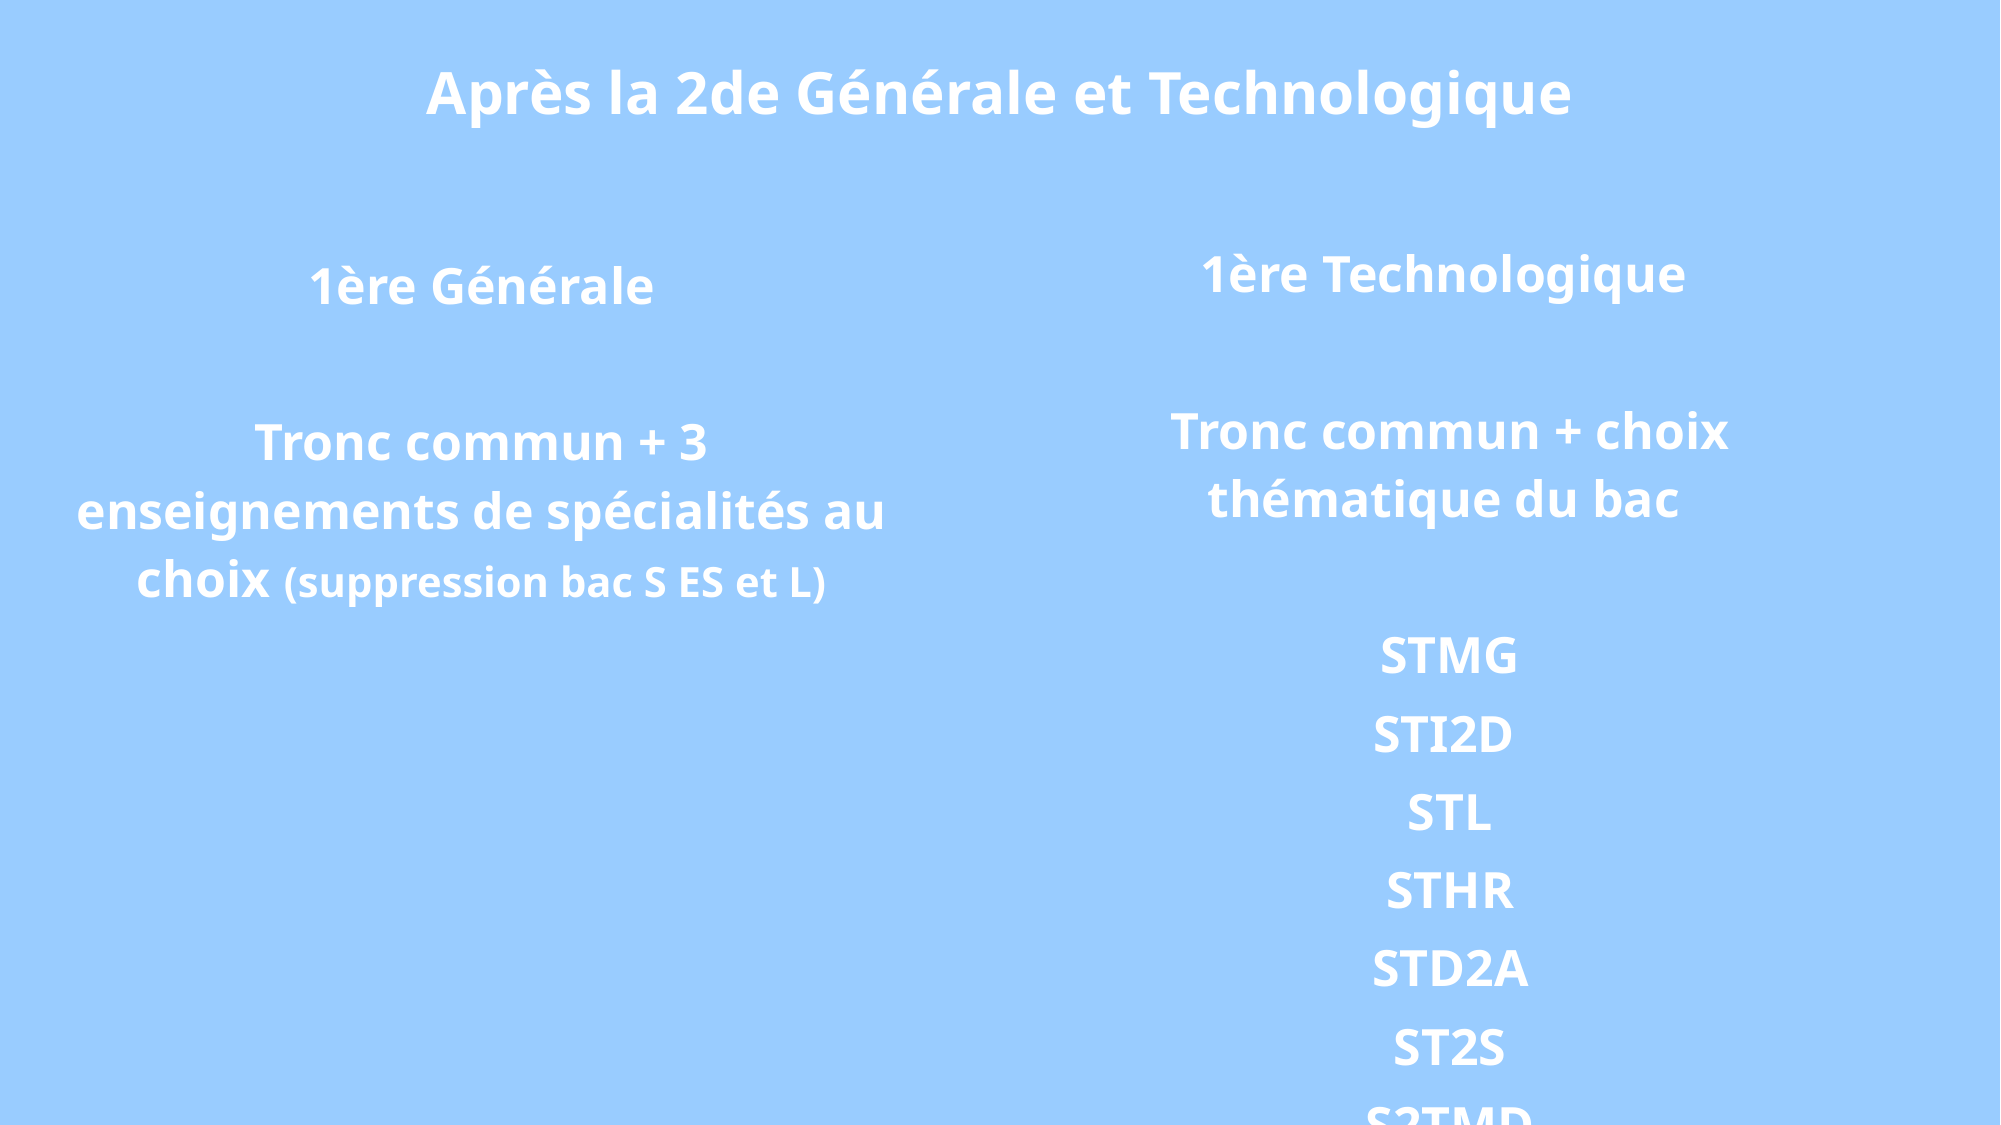

Après la 2de Générale et Technologique
1ère Technologique
Tronc commun + choix thématique du bac
STMG
STI2D
STL
STHR
STD2A
ST2S
S2TMD
1ère Générale
Tronc commun + 3 enseignements de spécialités au choix (suppression bac S ES et L)